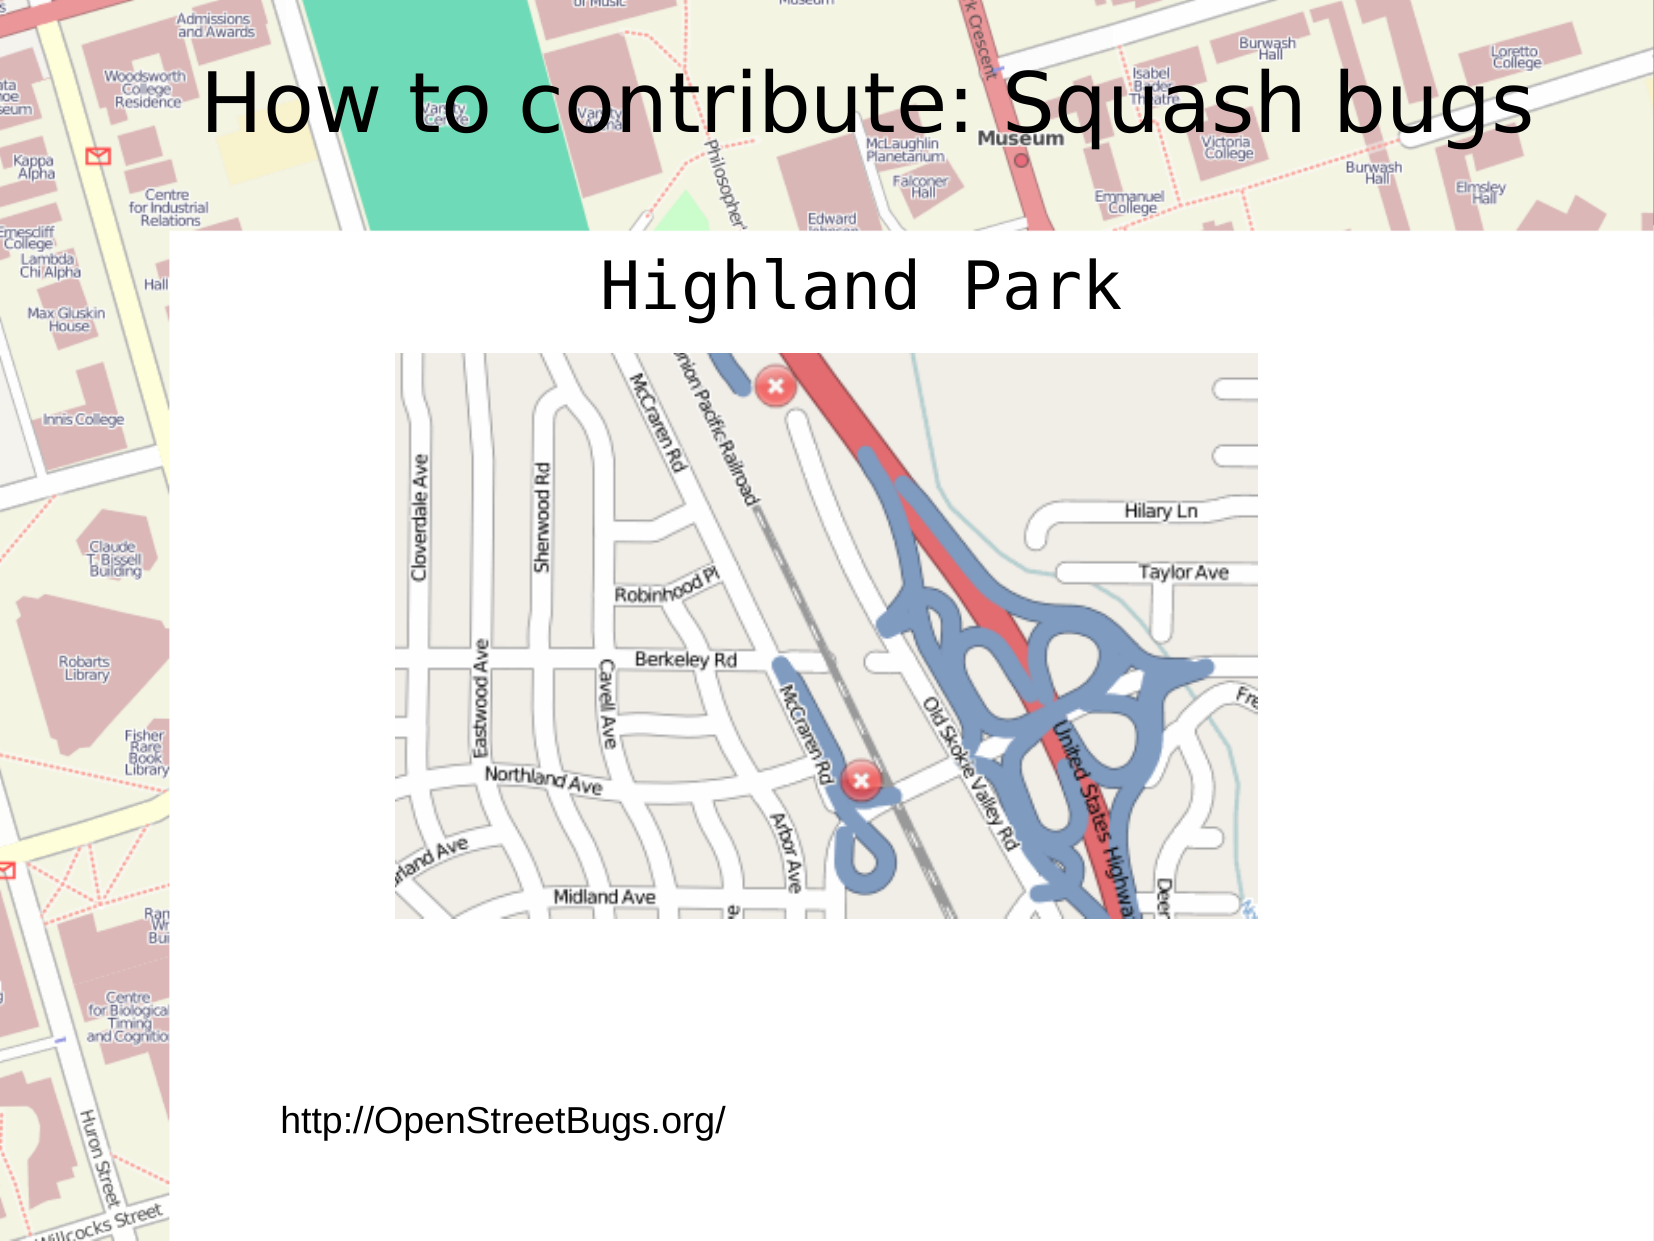

# How to contribute: Squash bugs
Highland Park
http://OpenStreetBugs.org/